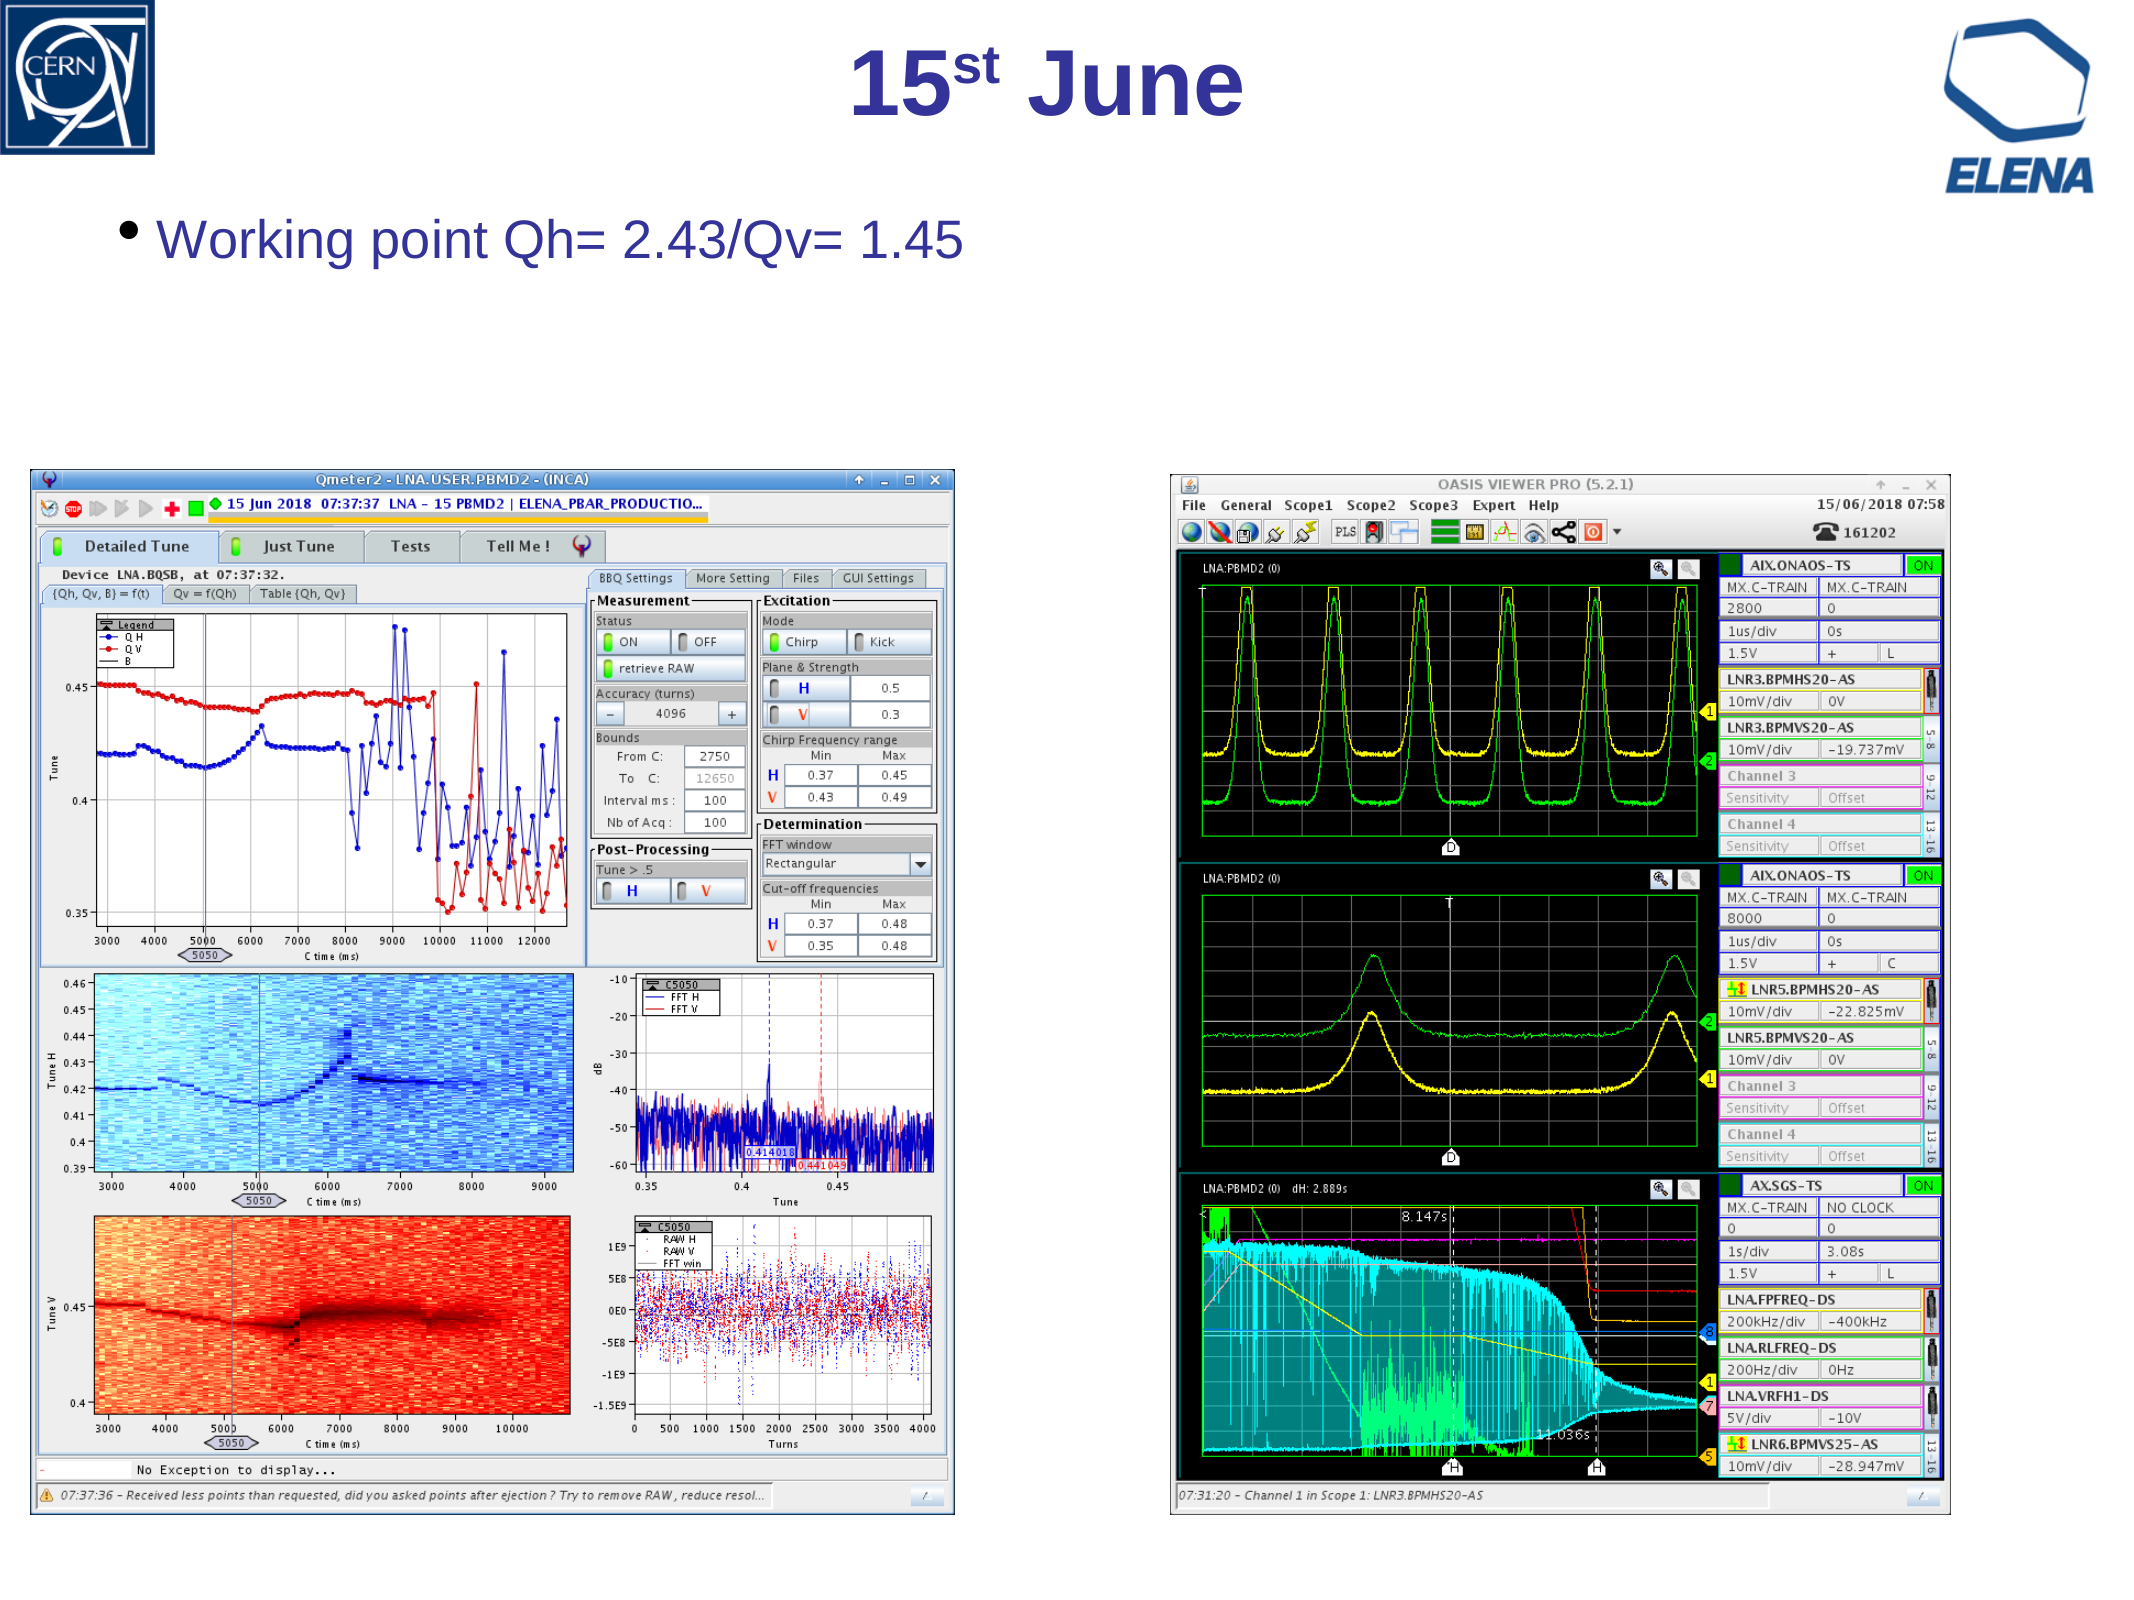

# 15st June
 Working point Qh= 2.43/Qv= 1.45